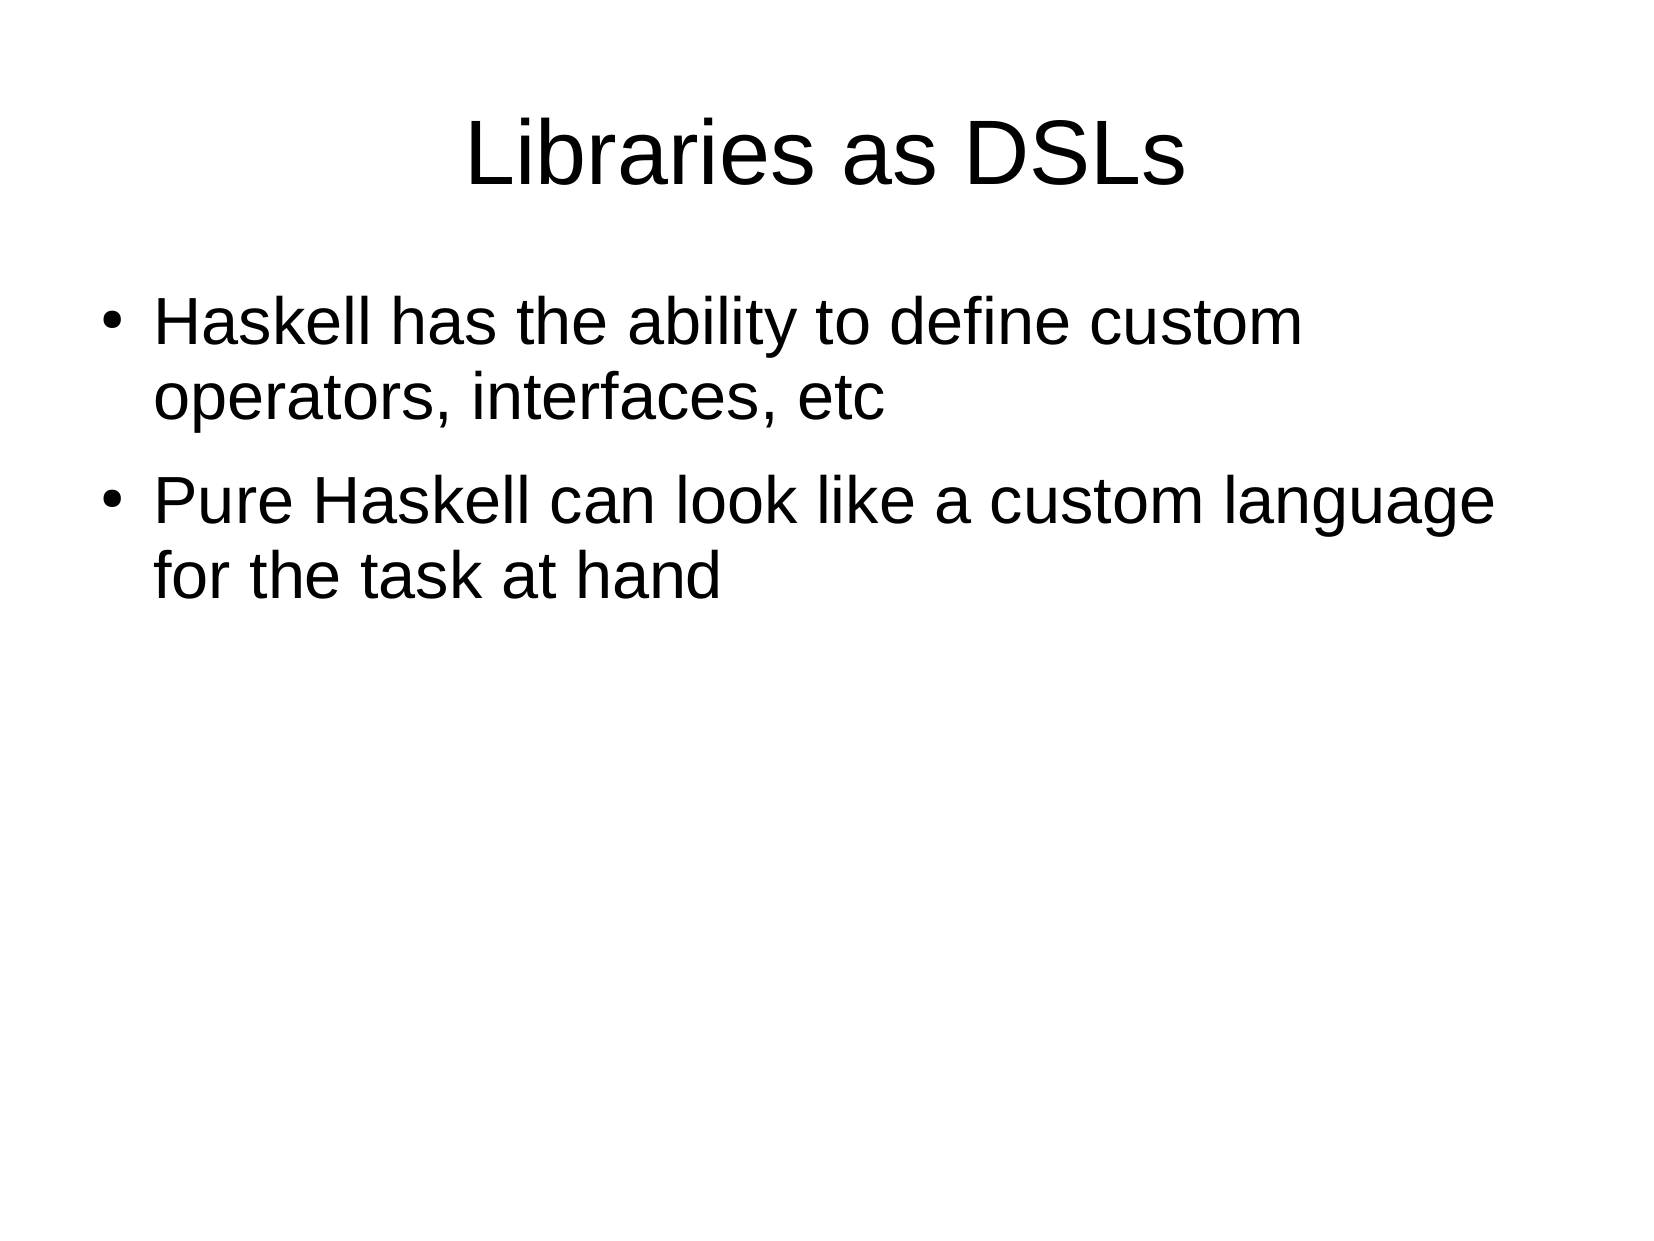

# Libraries as DSLs
Haskell has the ability to define custom operators, interfaces, etc
Pure Haskell can look like a custom language for the task at hand